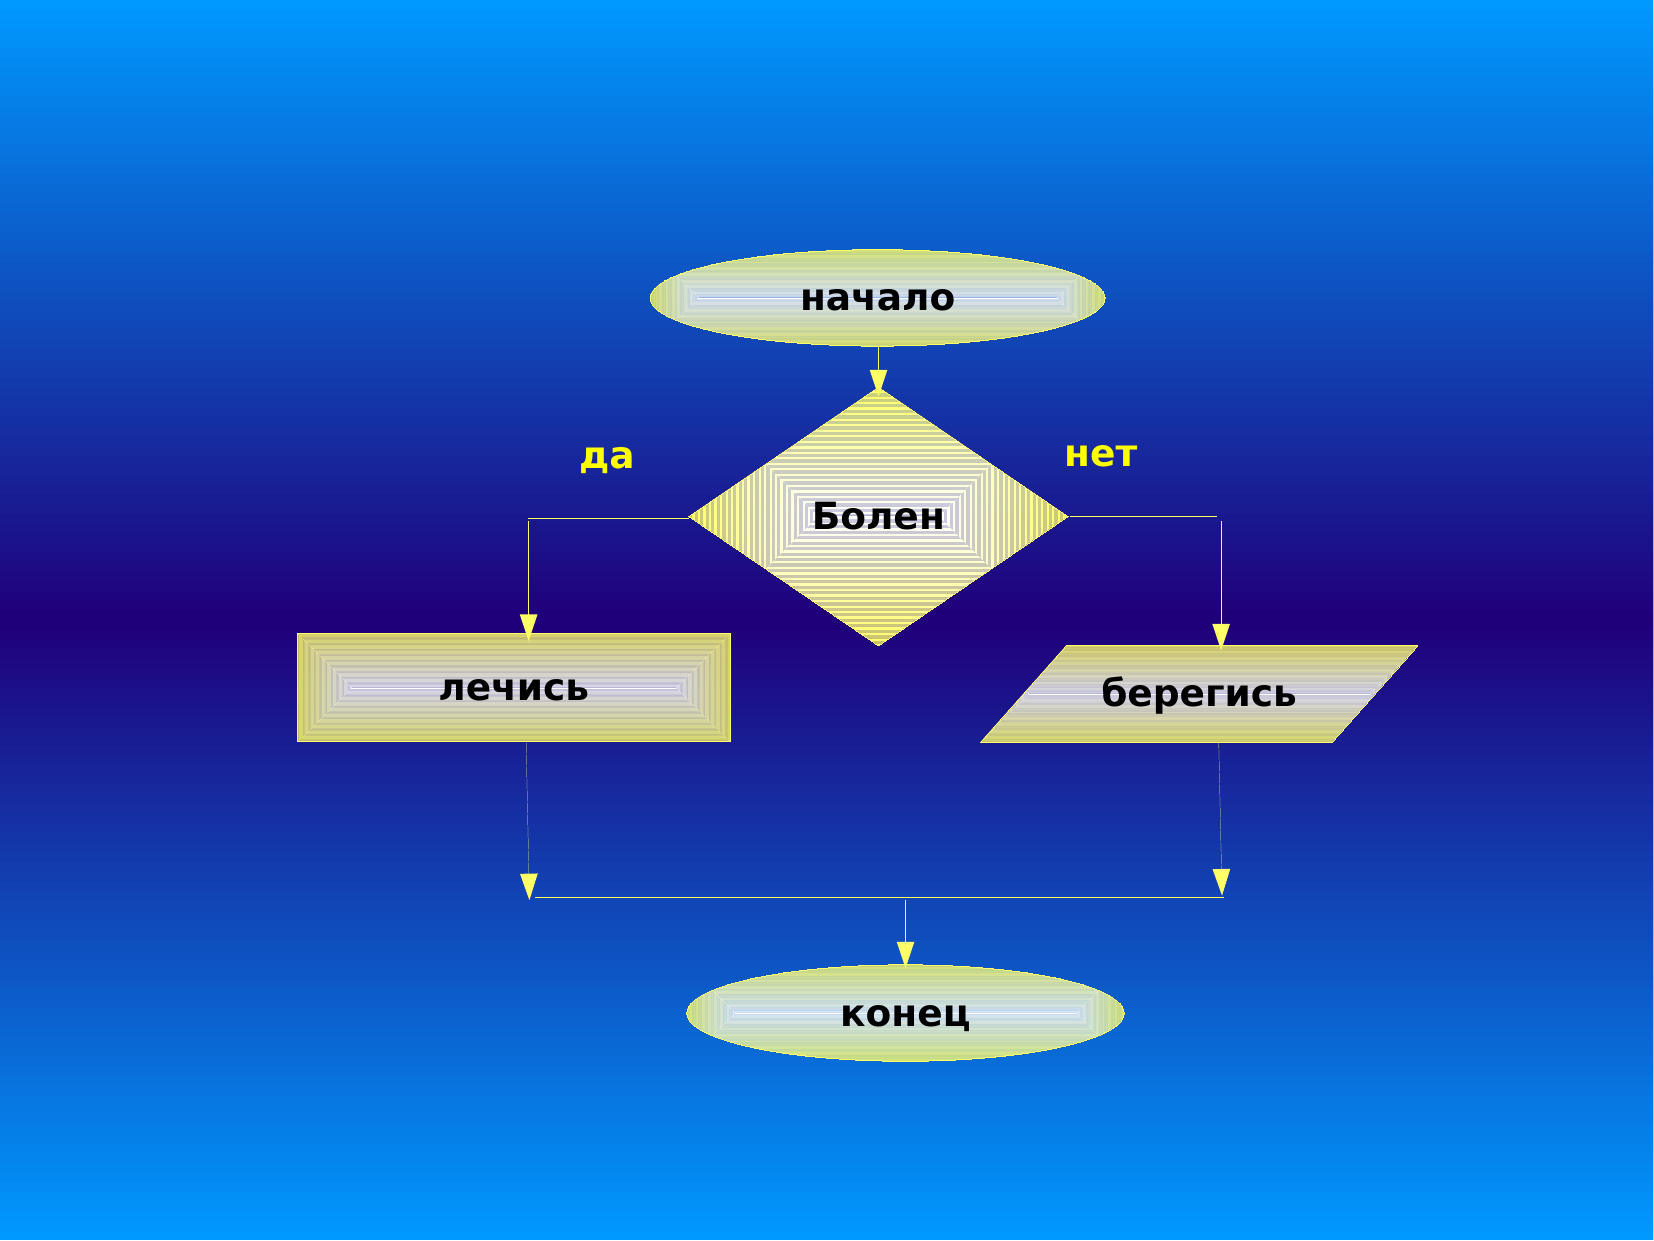

начало
Болен
нет
да
лечись
берегись
конец